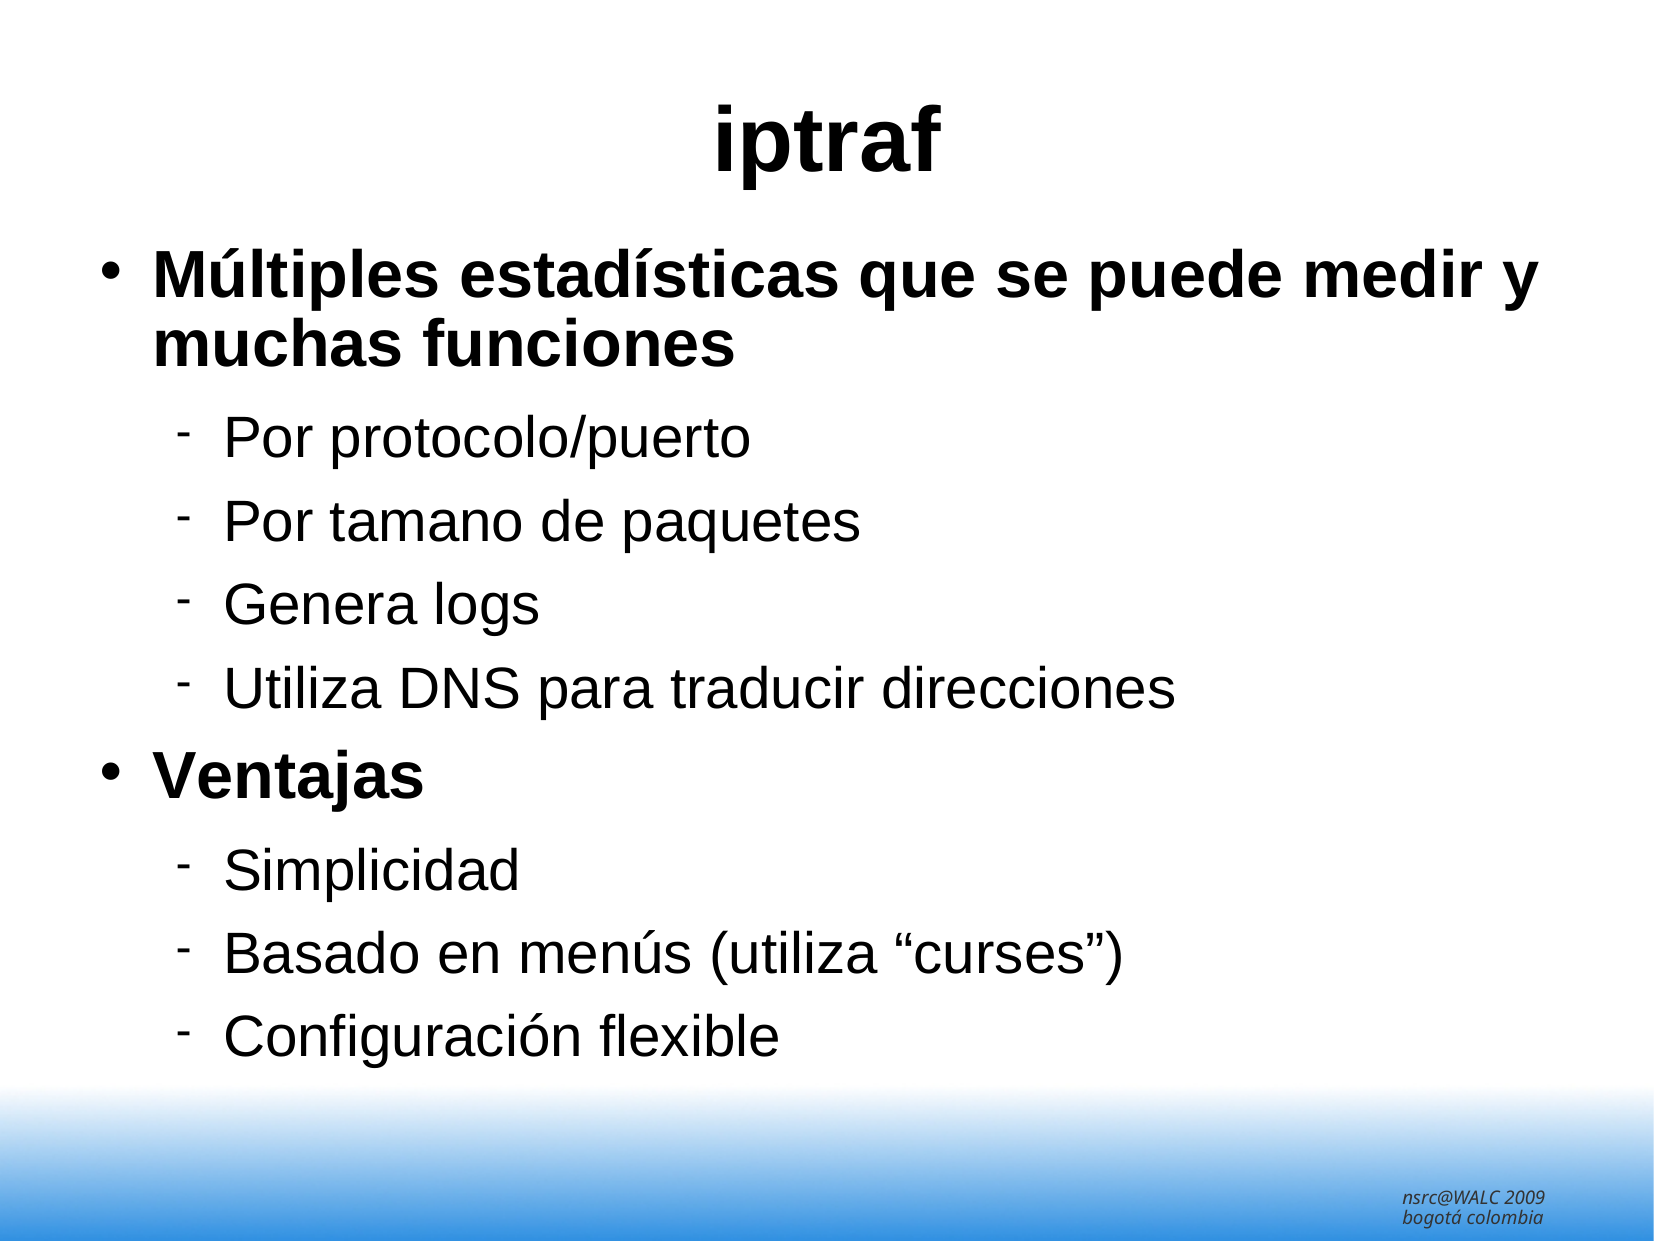

# iptraf
Múltiples estadísticas que se puede medir y muchas funciones
Por protocolo/puerto
Por tamano de paquetes
Genera logs
Utiliza DNS para traducir direcciones
Ventajas
Simplicidad
Basado en menús (utiliza “curses”)
Configuración flexible